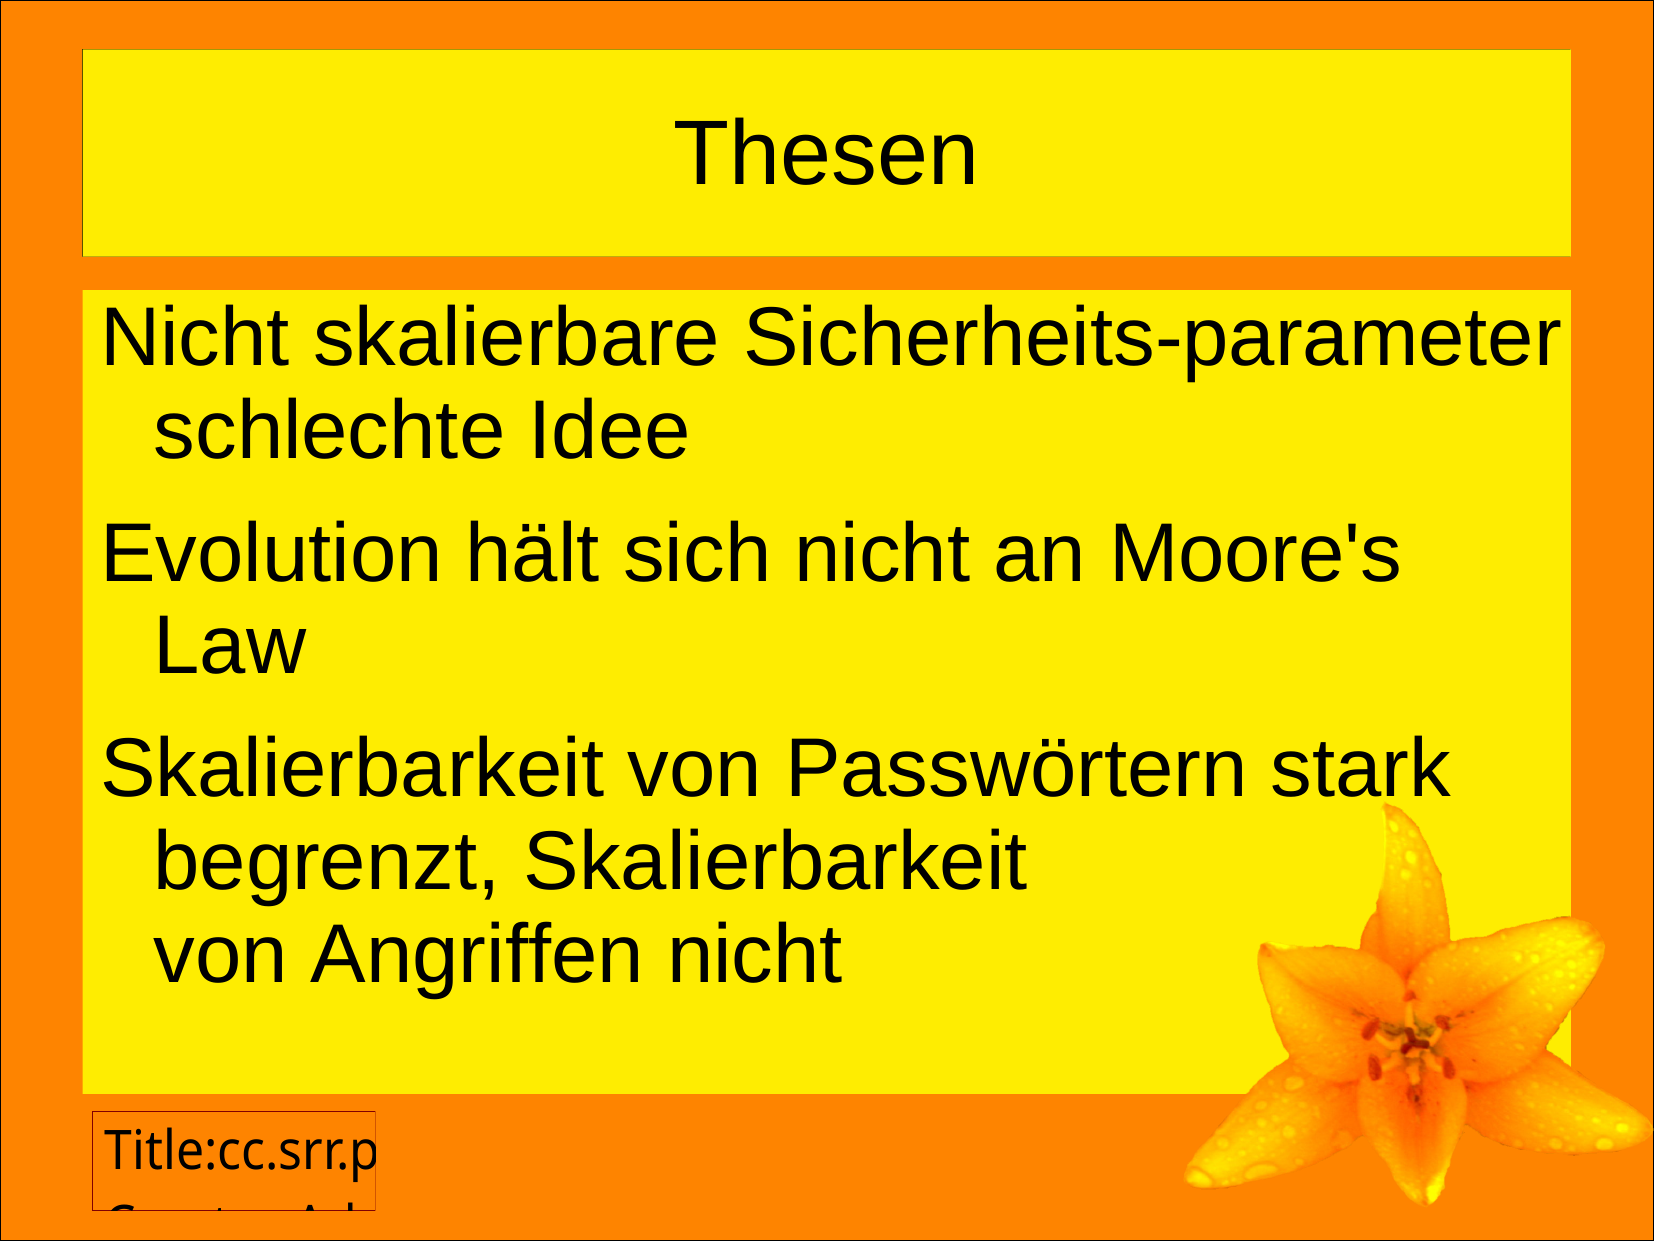

# Thesen
Nicht skalierbare Sicherheits-parameter schlechte Idee
Evolution hält sich nicht an Moore's Law
Skalierbarkeit von Passwörtern stark begrenzt, Skalierbarkeit
von Angriffen nicht